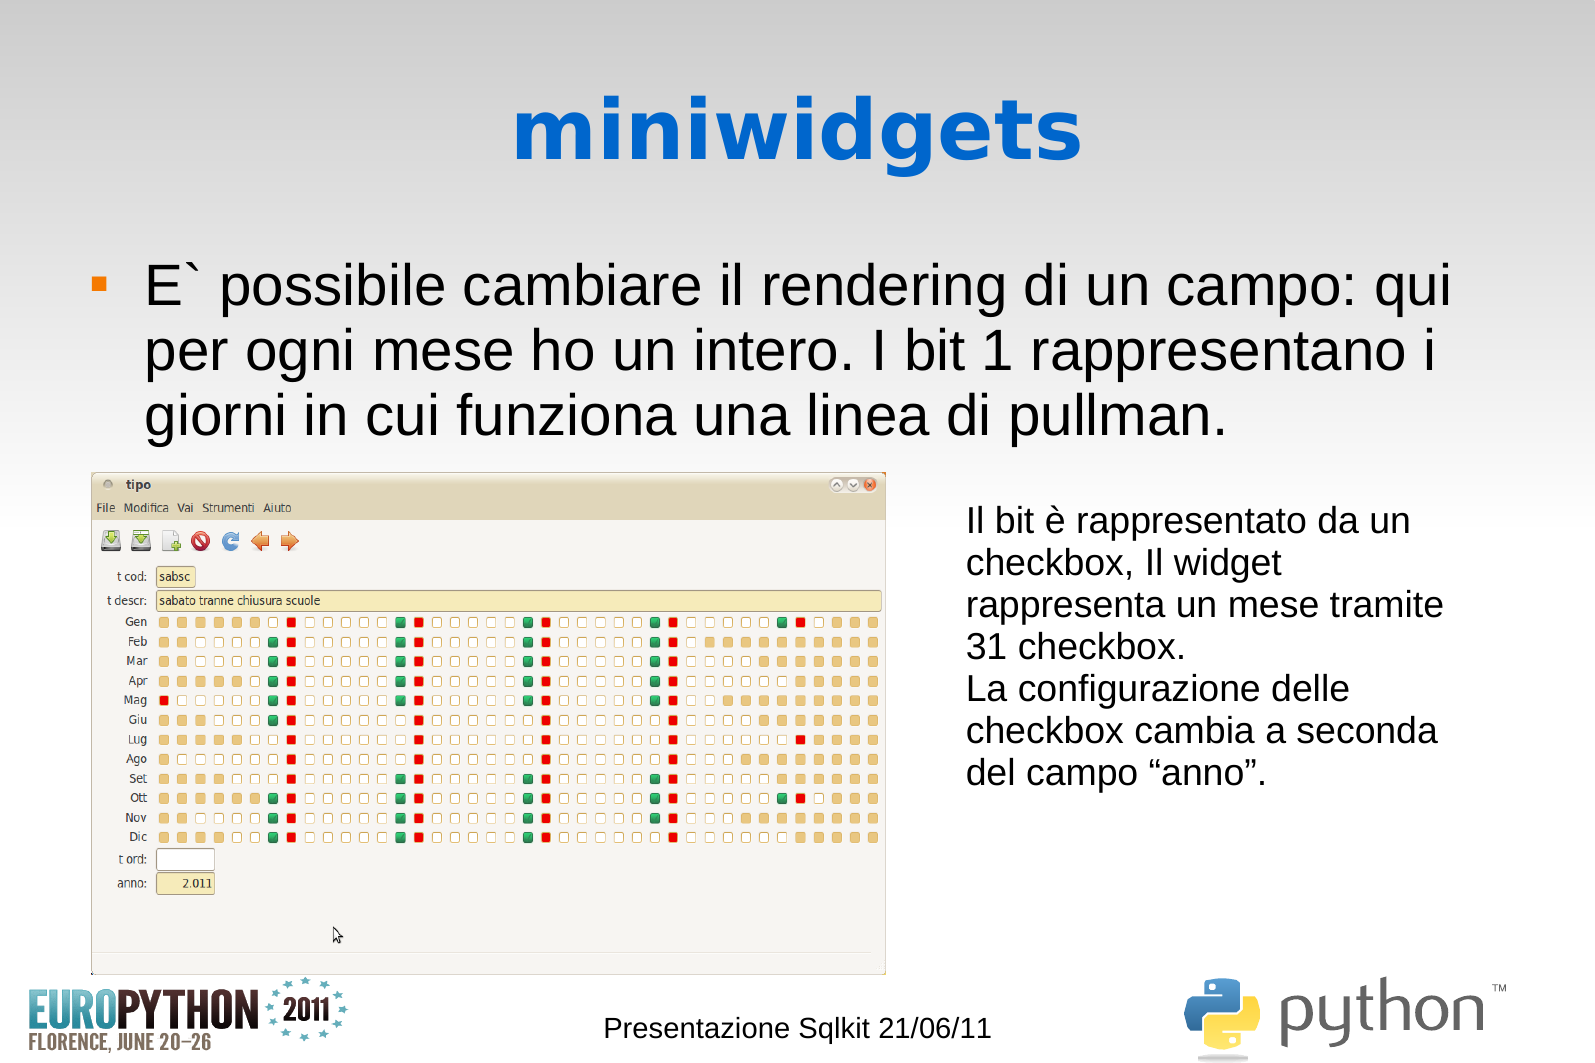

# miniwidgets
E` possibile cambiare il rendering di un campo: qui per ogni mese ho un intero. I bit 1 rappresentano i giorni in cui funziona una linea di pullman.
Il bit è rappresentato da un checkbox, Il widget rappresenta un mese tramite 31 checkbox.
La configurazione delle checkbox cambia a seconda del campo “anno”.